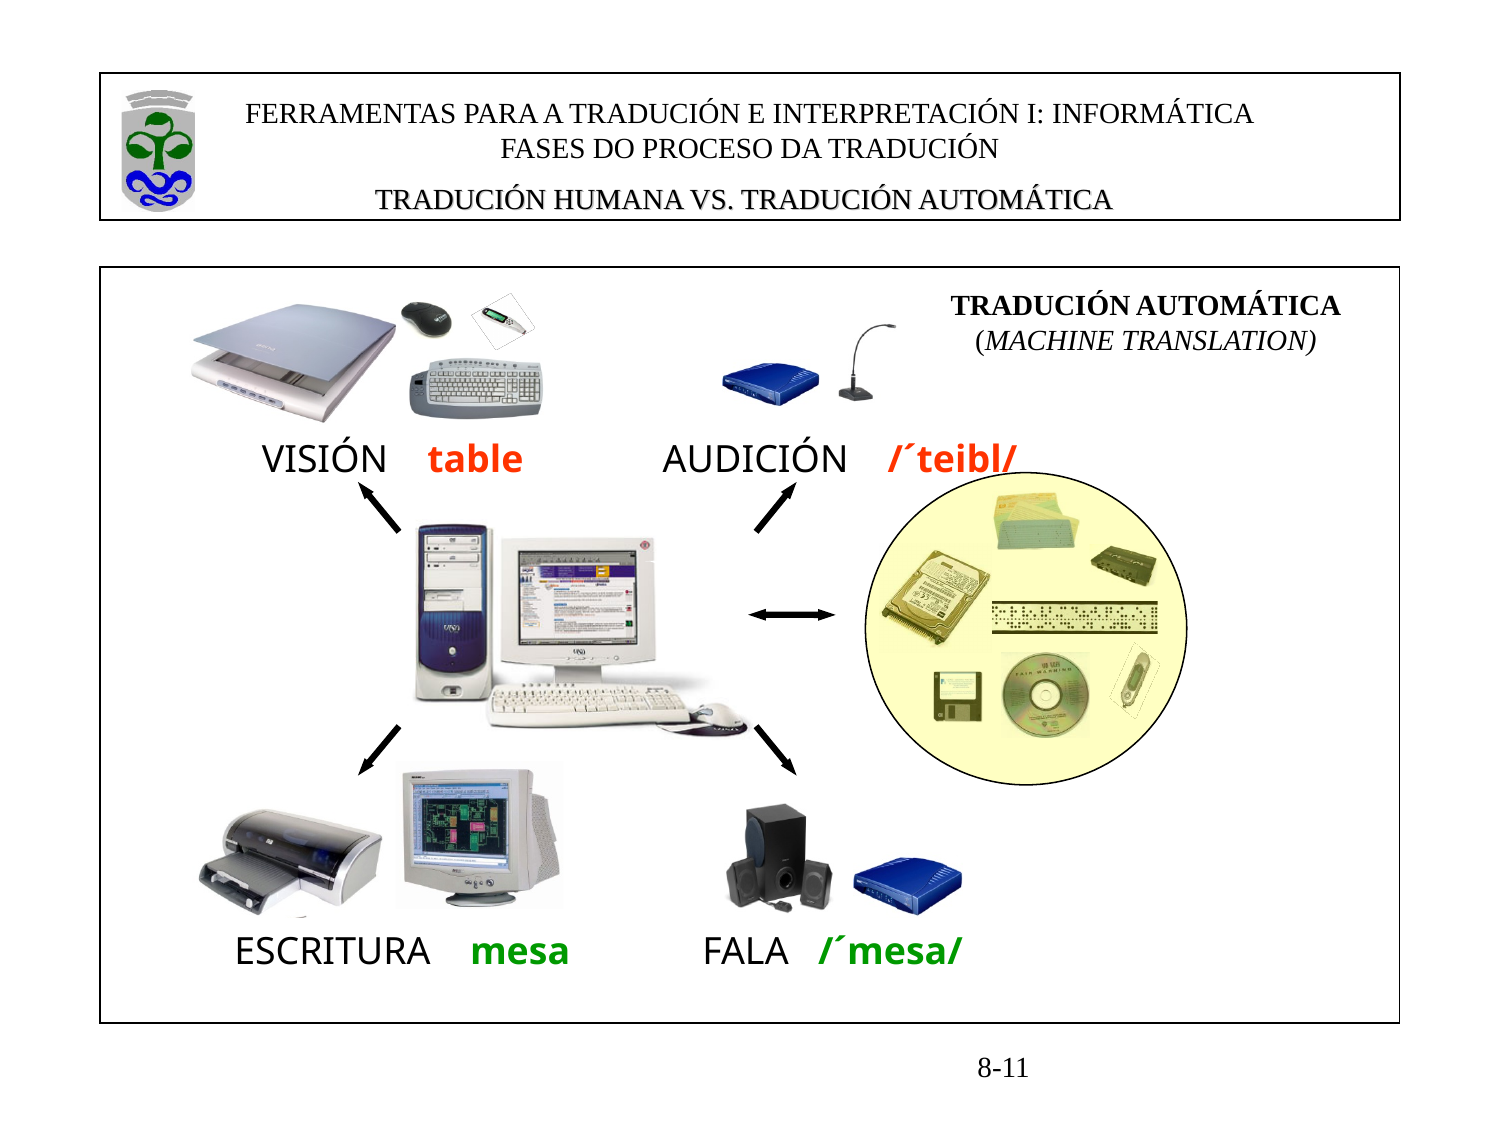

TRADUCIÓN HUMANA VS. TRADUCIÓN AUTOMÁTICA
TRADUCIÓN AUTOMÁTICA
(MACHINE TRANSLATION)
VISIÓN table
AUDICIÓN /´teibl/
ESCRITURA mesa
FALA /´mesa/